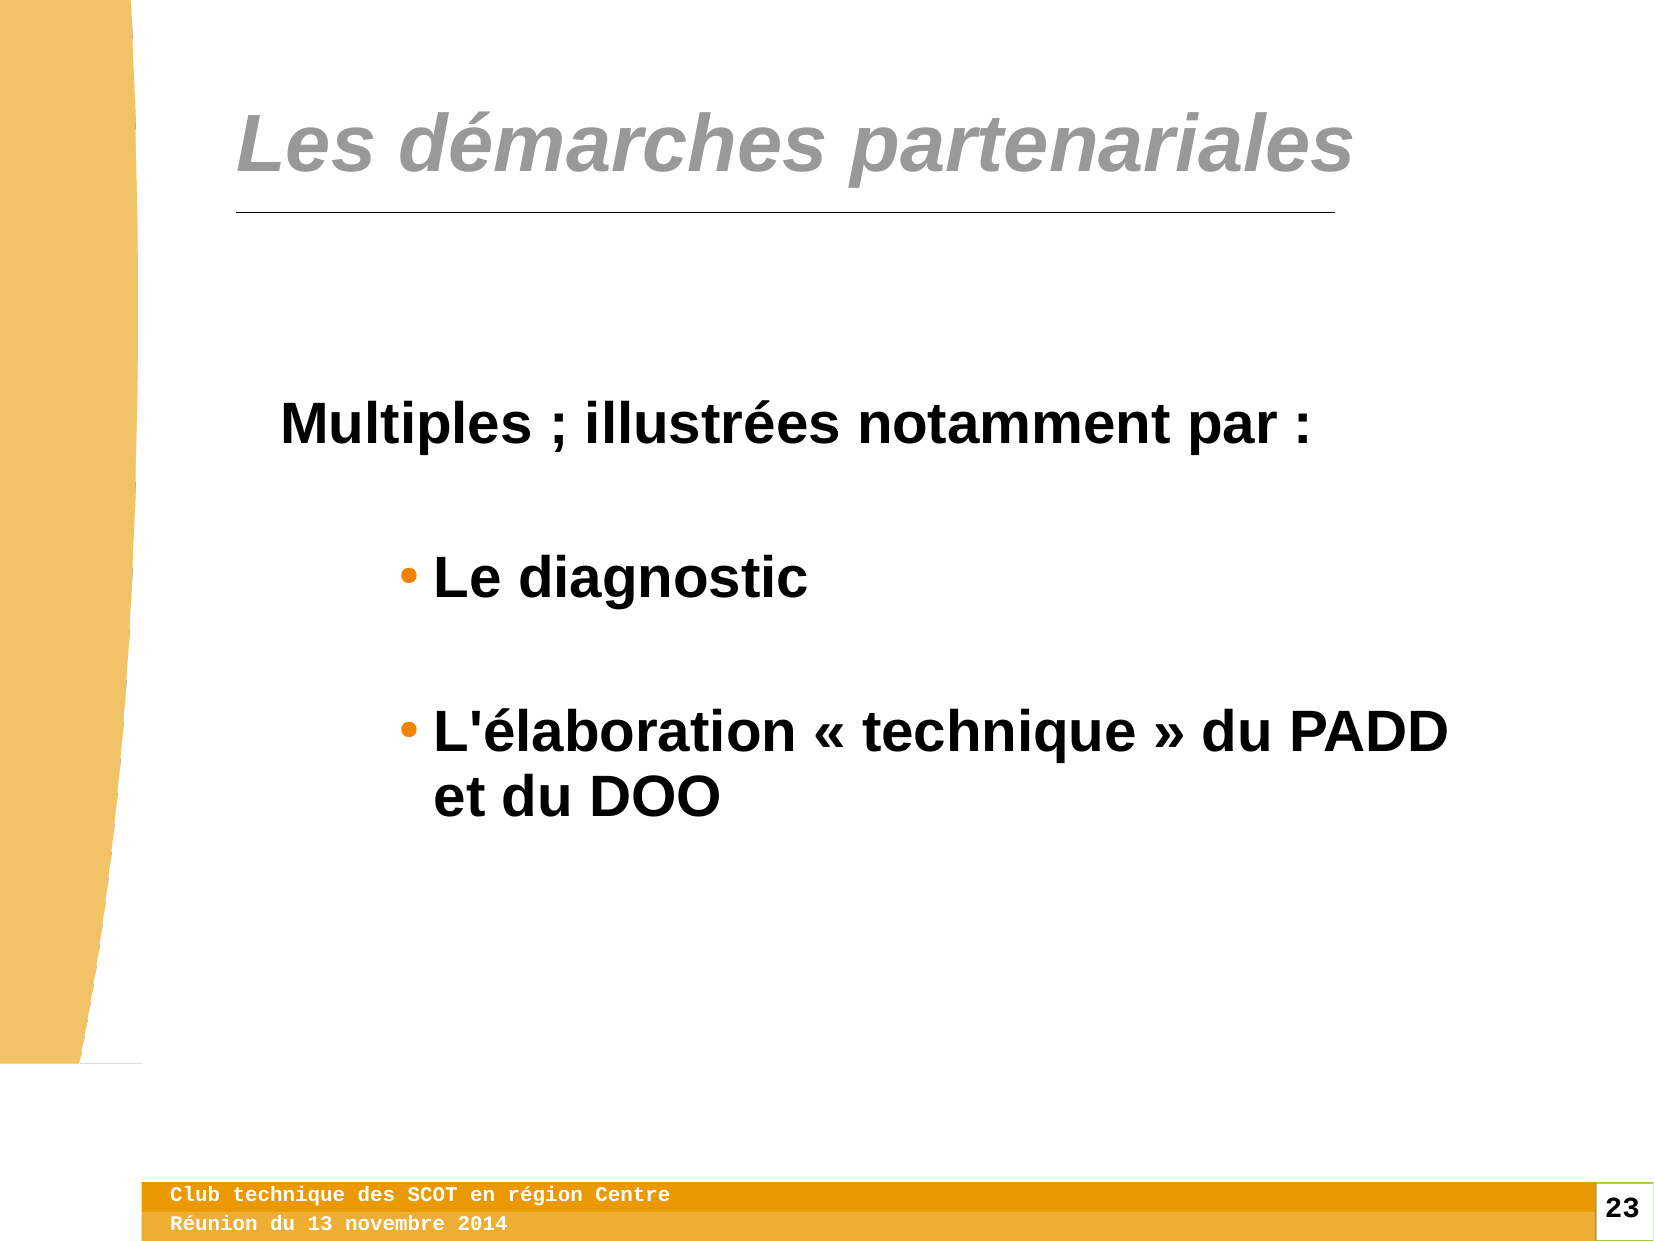

Les démarches partenariales
#
Multiples ; illustrées notamment par :
Le diagnostic
L'élaboration « technique » du PADD et du DOO
Club technique des SCOT en région Centre
Réunion du 13 novembre 2014